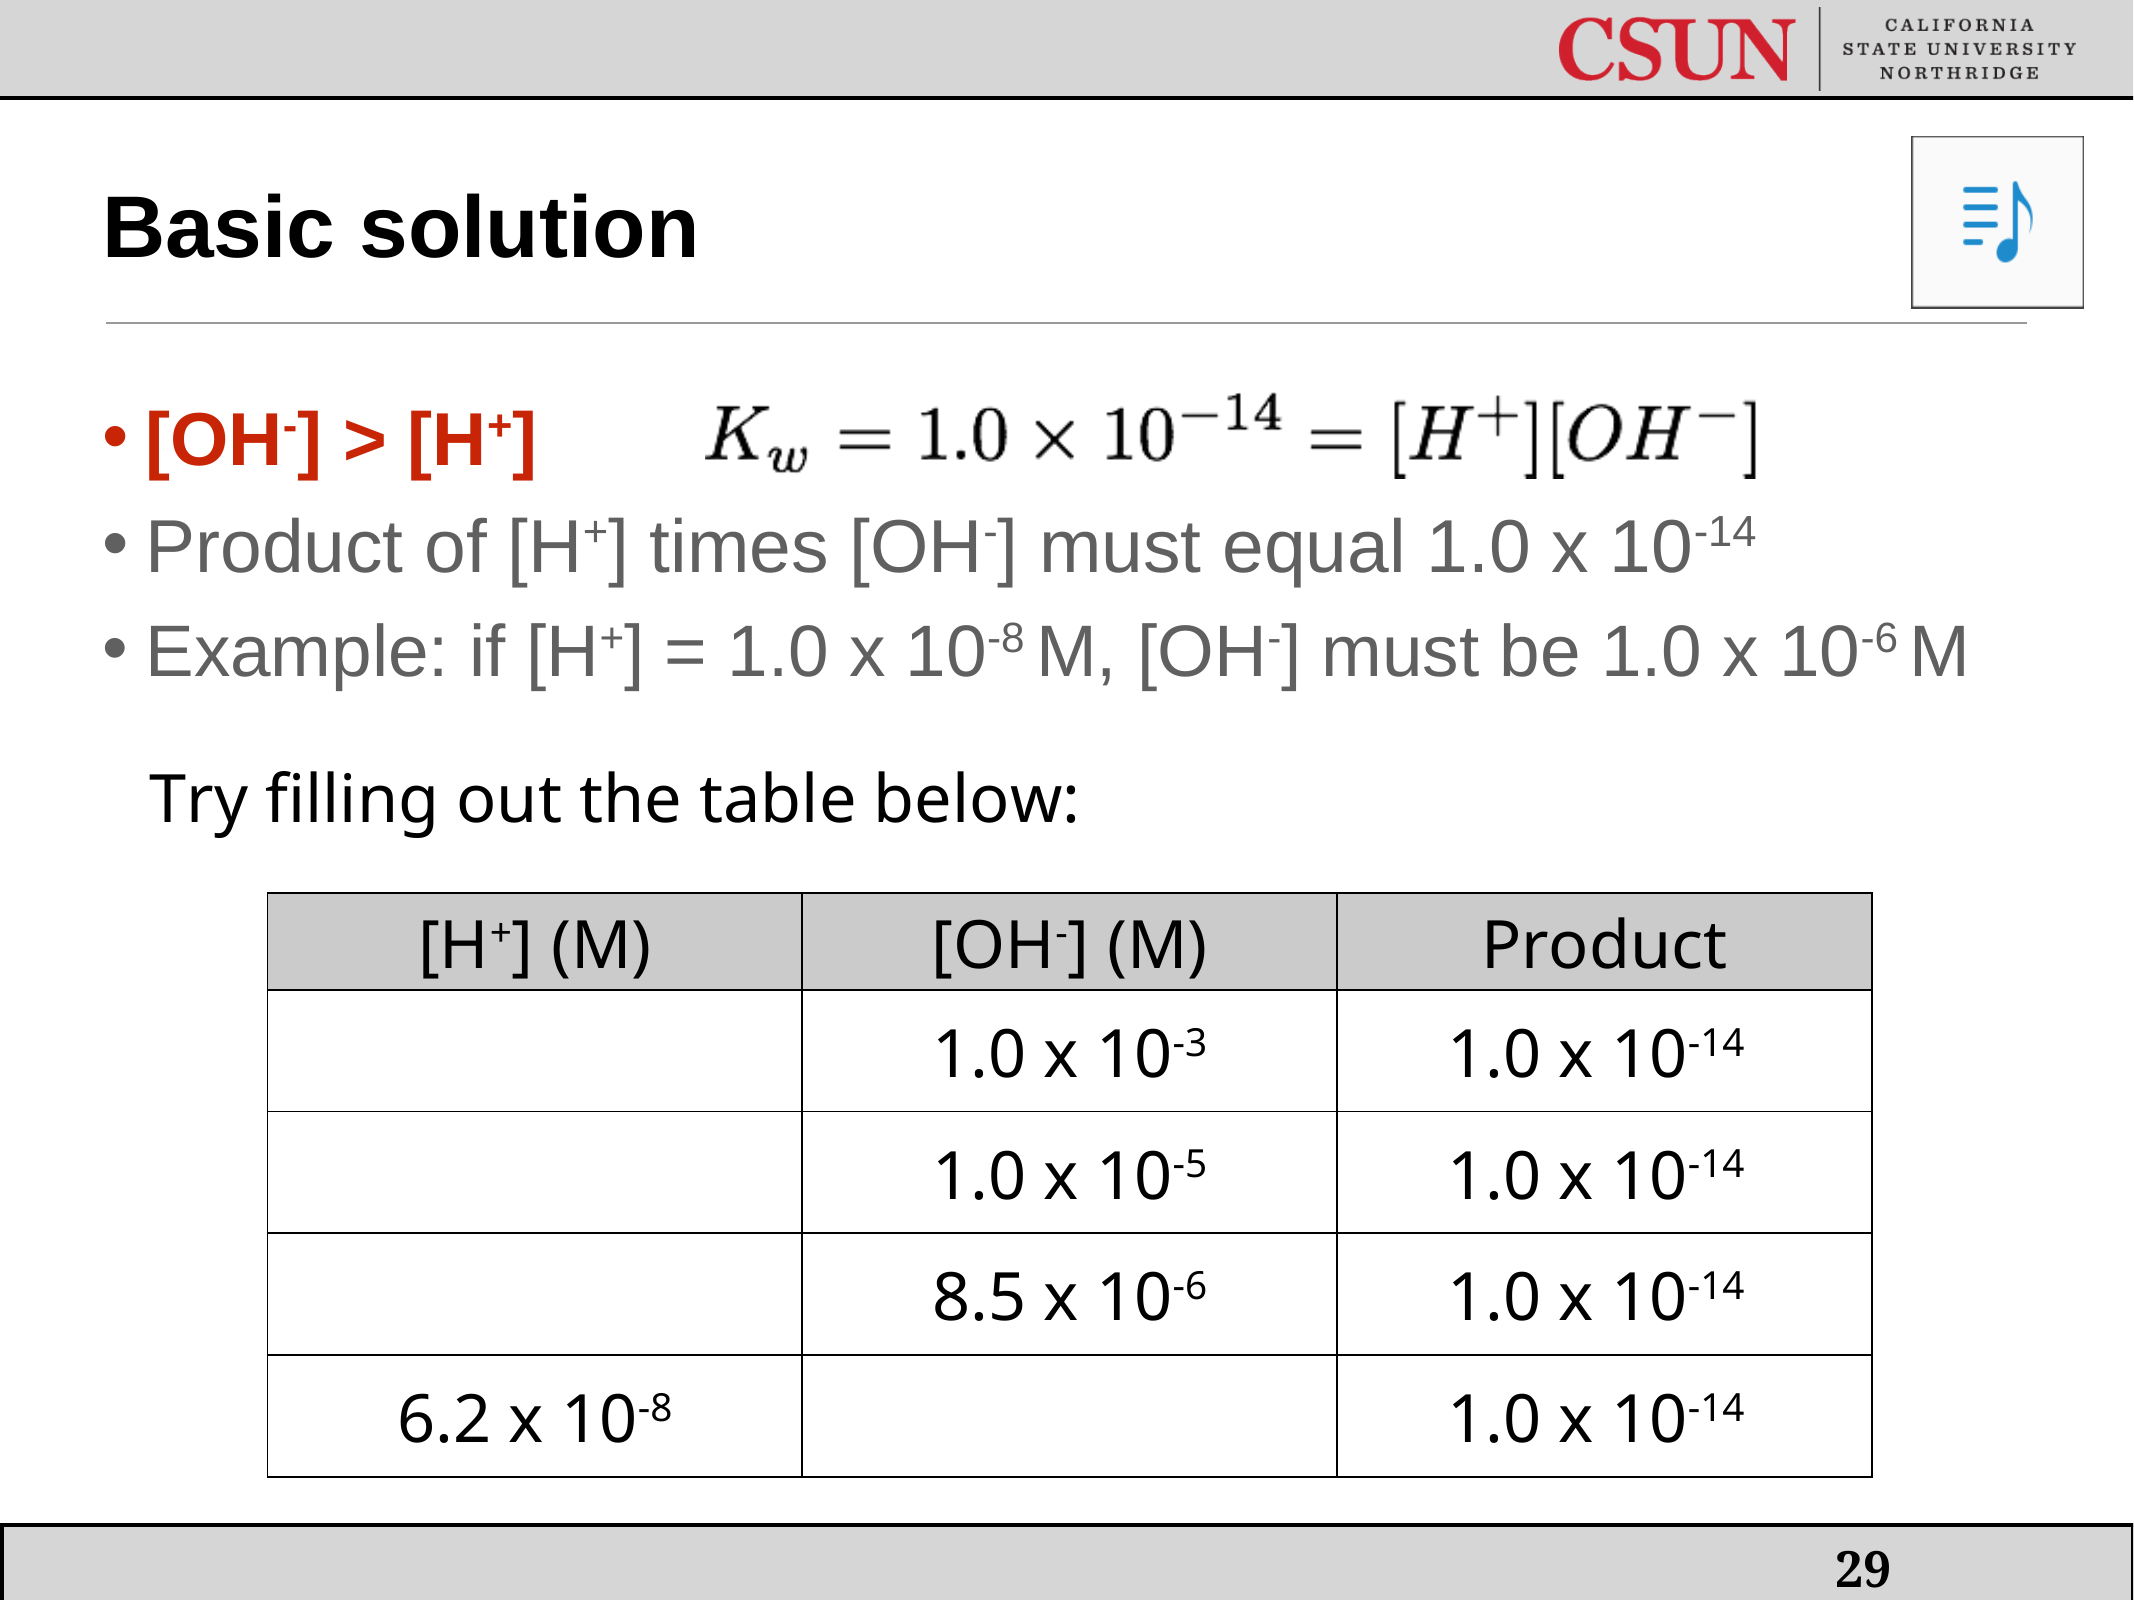

# Basic solution
[OH-] > [H+]
Product of [H+] times [OH-] must equal 1.0 x 10-14
Example: if [H+] = 1.0 x 10-8 M, [OH-] must be 1.0 x 10-6 M
Try filling out the table below:
| [H+] (M) | [OH-] (M) | Product |
| --- | --- | --- |
| | 1.0 x 10-3 | 1.0 x 10-14 |
| | 1.0 x 10-5 | 1.0 x 10-14 |
| | 8.5 x 10-6 | 1.0 x 10-14 |
| 6.2 x 10-8 | | 1.0 x 10-14 |
29